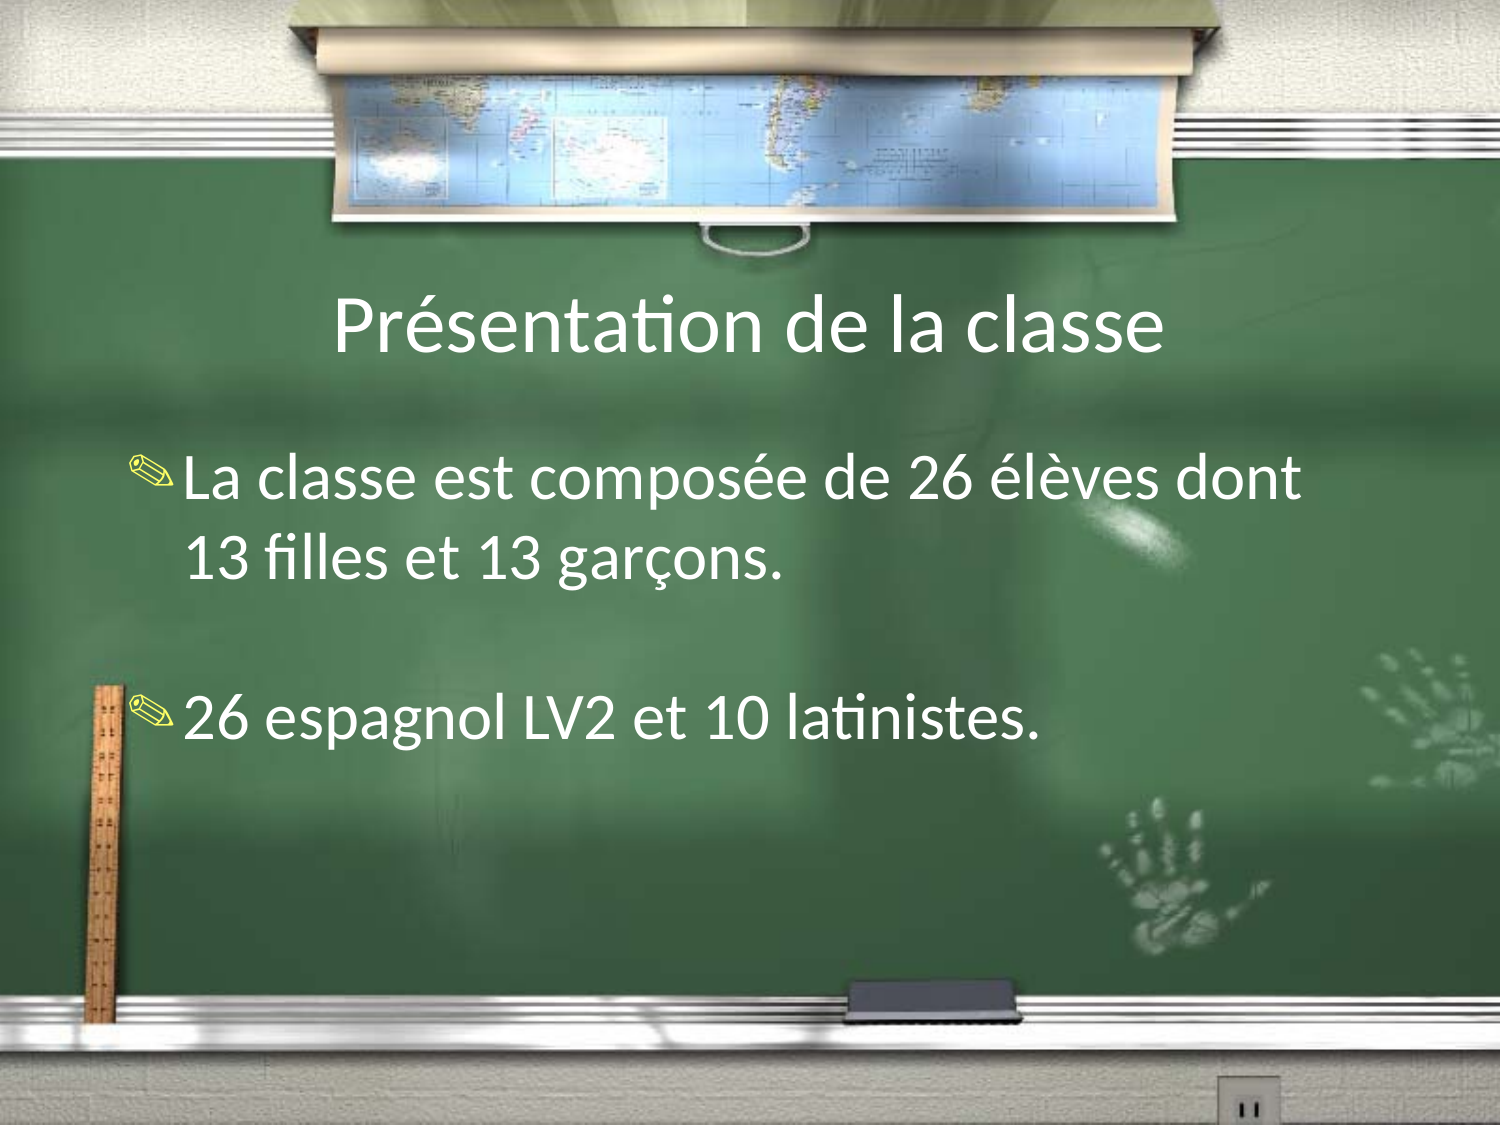

Présentation de la classe
La classe est composée de 26 élèves dont 13 filles et 13 garçons.
26 espagnol LV2 et 10 latinistes.